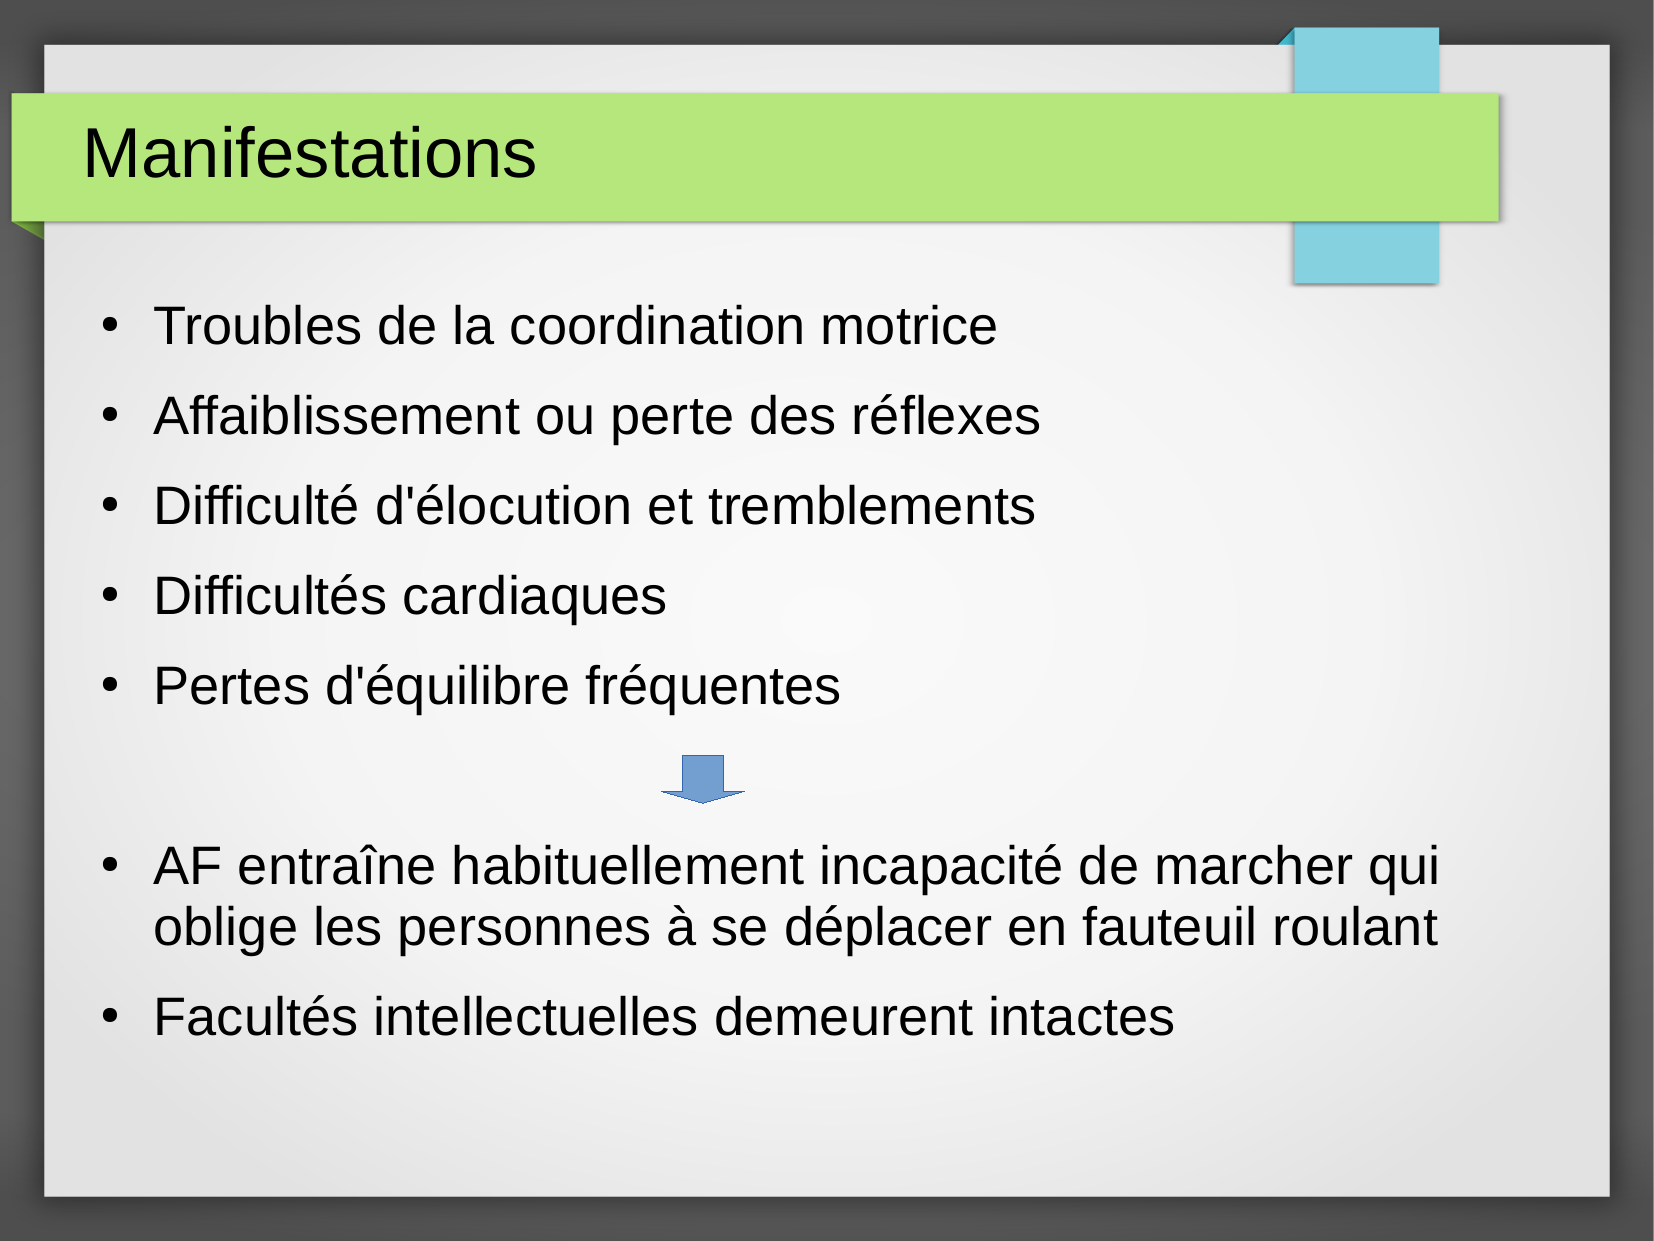

# Manifestations
Troubles de la coordination motrice
Affaiblissement ou perte des réflexes
Difficulté d'élocution et tremblements
Difficultés cardiaques
Pertes d'équilibre fréquentes
AF entraîne habituellement incapacité de marcher qui oblige les personnes à se déplacer en fauteuil roulant
Facultés intellectuelles demeurent intactes